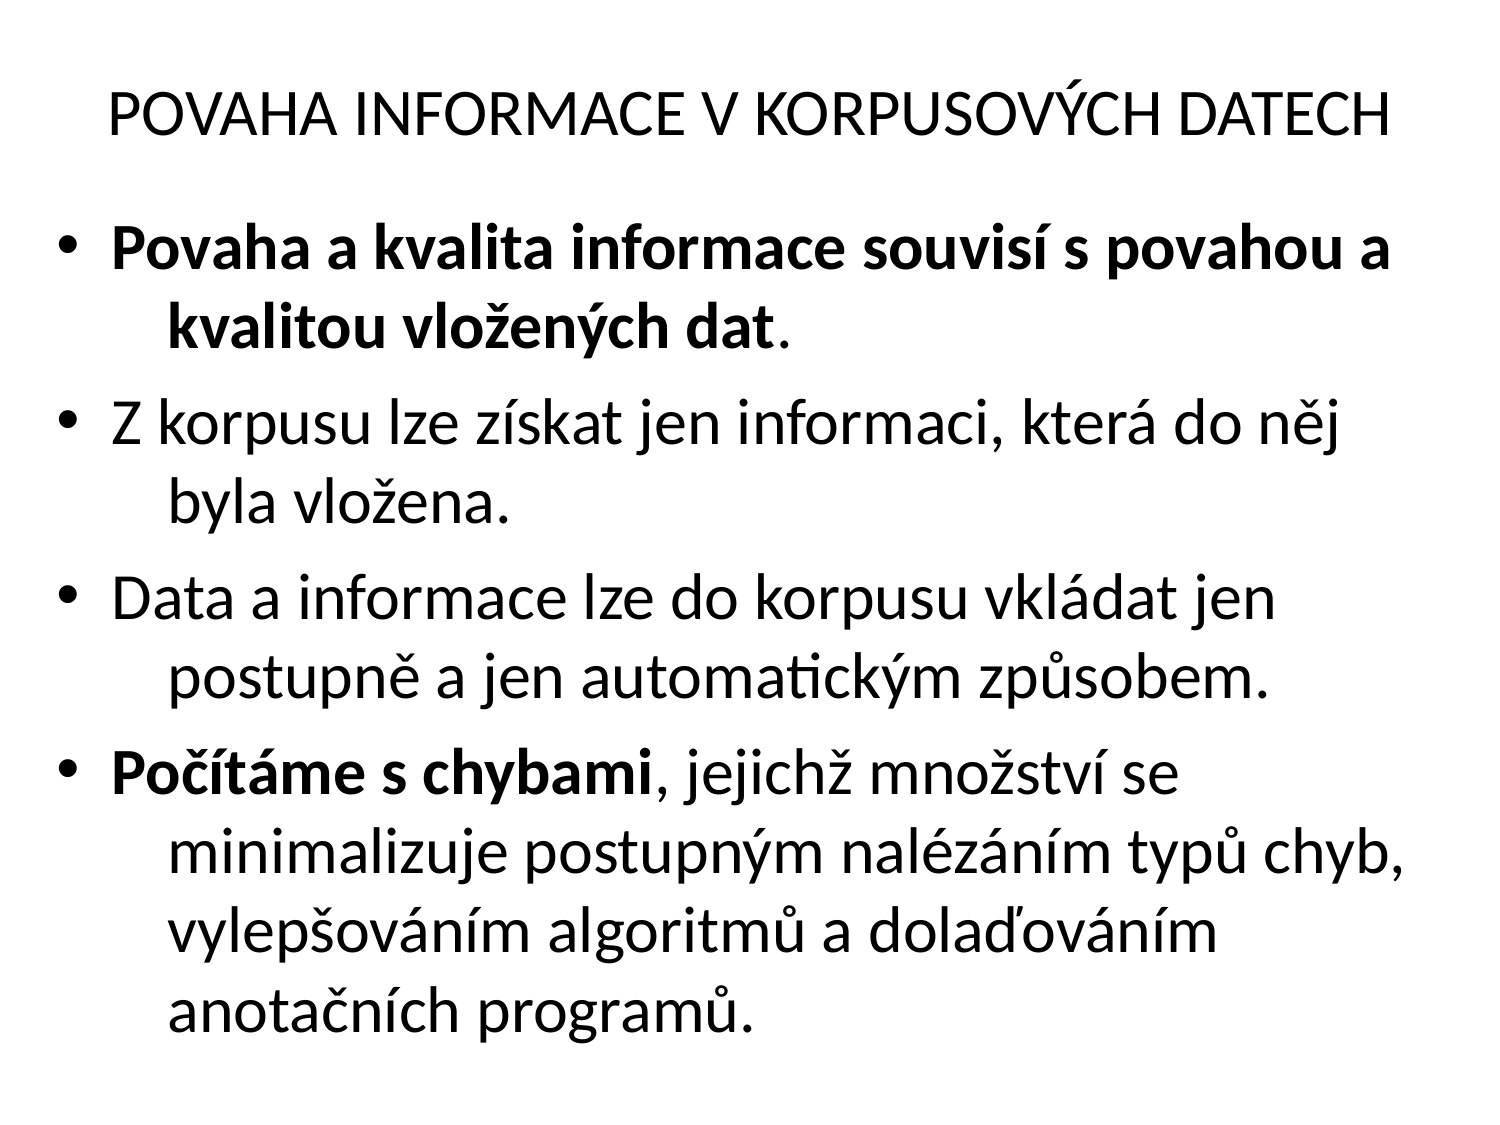

# POVAHA INFORMACE V KORPUSOVÝCH DATECH
Povaha a kvalita informace souvisí s povahou a kvalitou vložených dat.
Z korpusu lze získat jen informaci, která do něj byla vložena.
Data a informace lze do korpusu vkládat jen postupně a jen automatickým způsobem.
Počítáme s chybami, jejichž množství se minimalizuje postupným nalézáním typů chyb, vylepšováním algoritmů a dolaďováním anotačních programů.